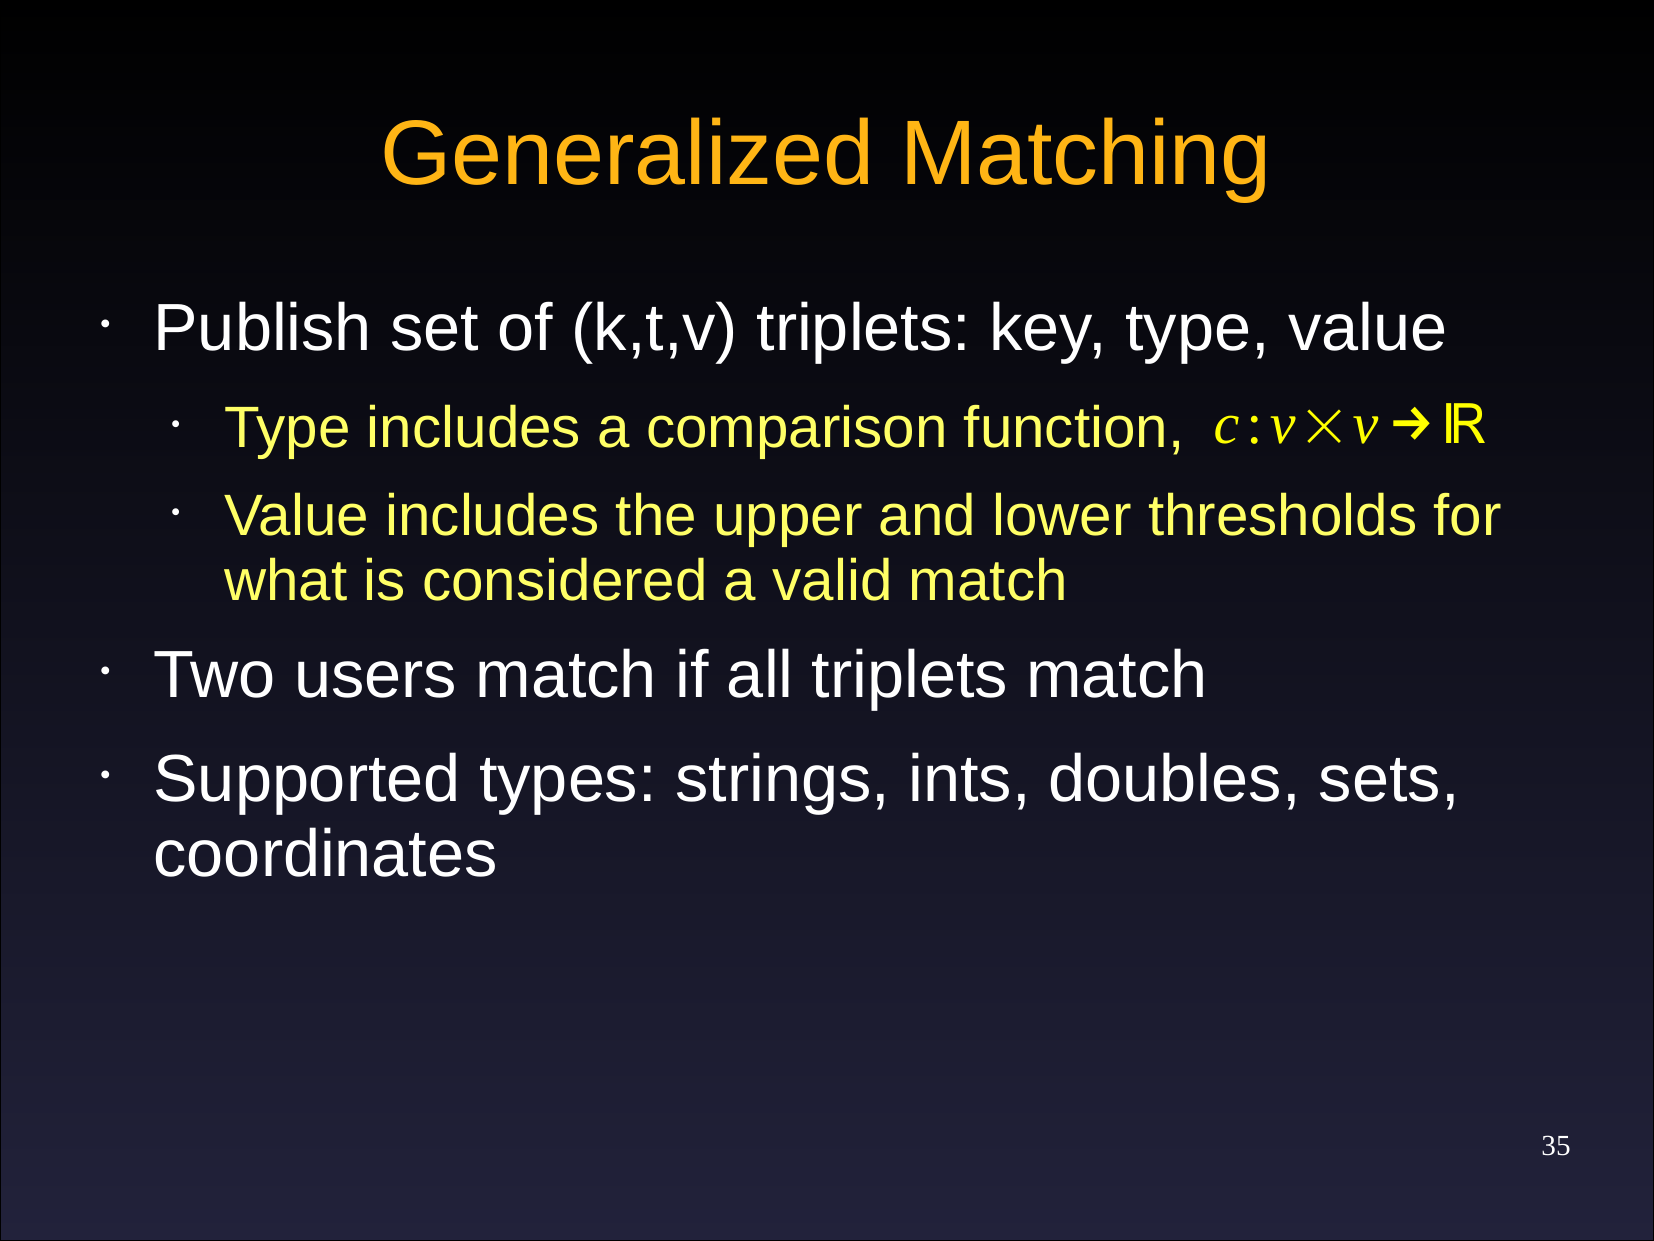

# Generalized Matching
Publish set of (k,t,v) triplets: key, type, value
Type includes a comparison function,
Value includes the upper and lower thresholds for what is considered a valid match
Two users match if all triplets match
Supported types: strings, ints, doubles, sets, coordinates
35